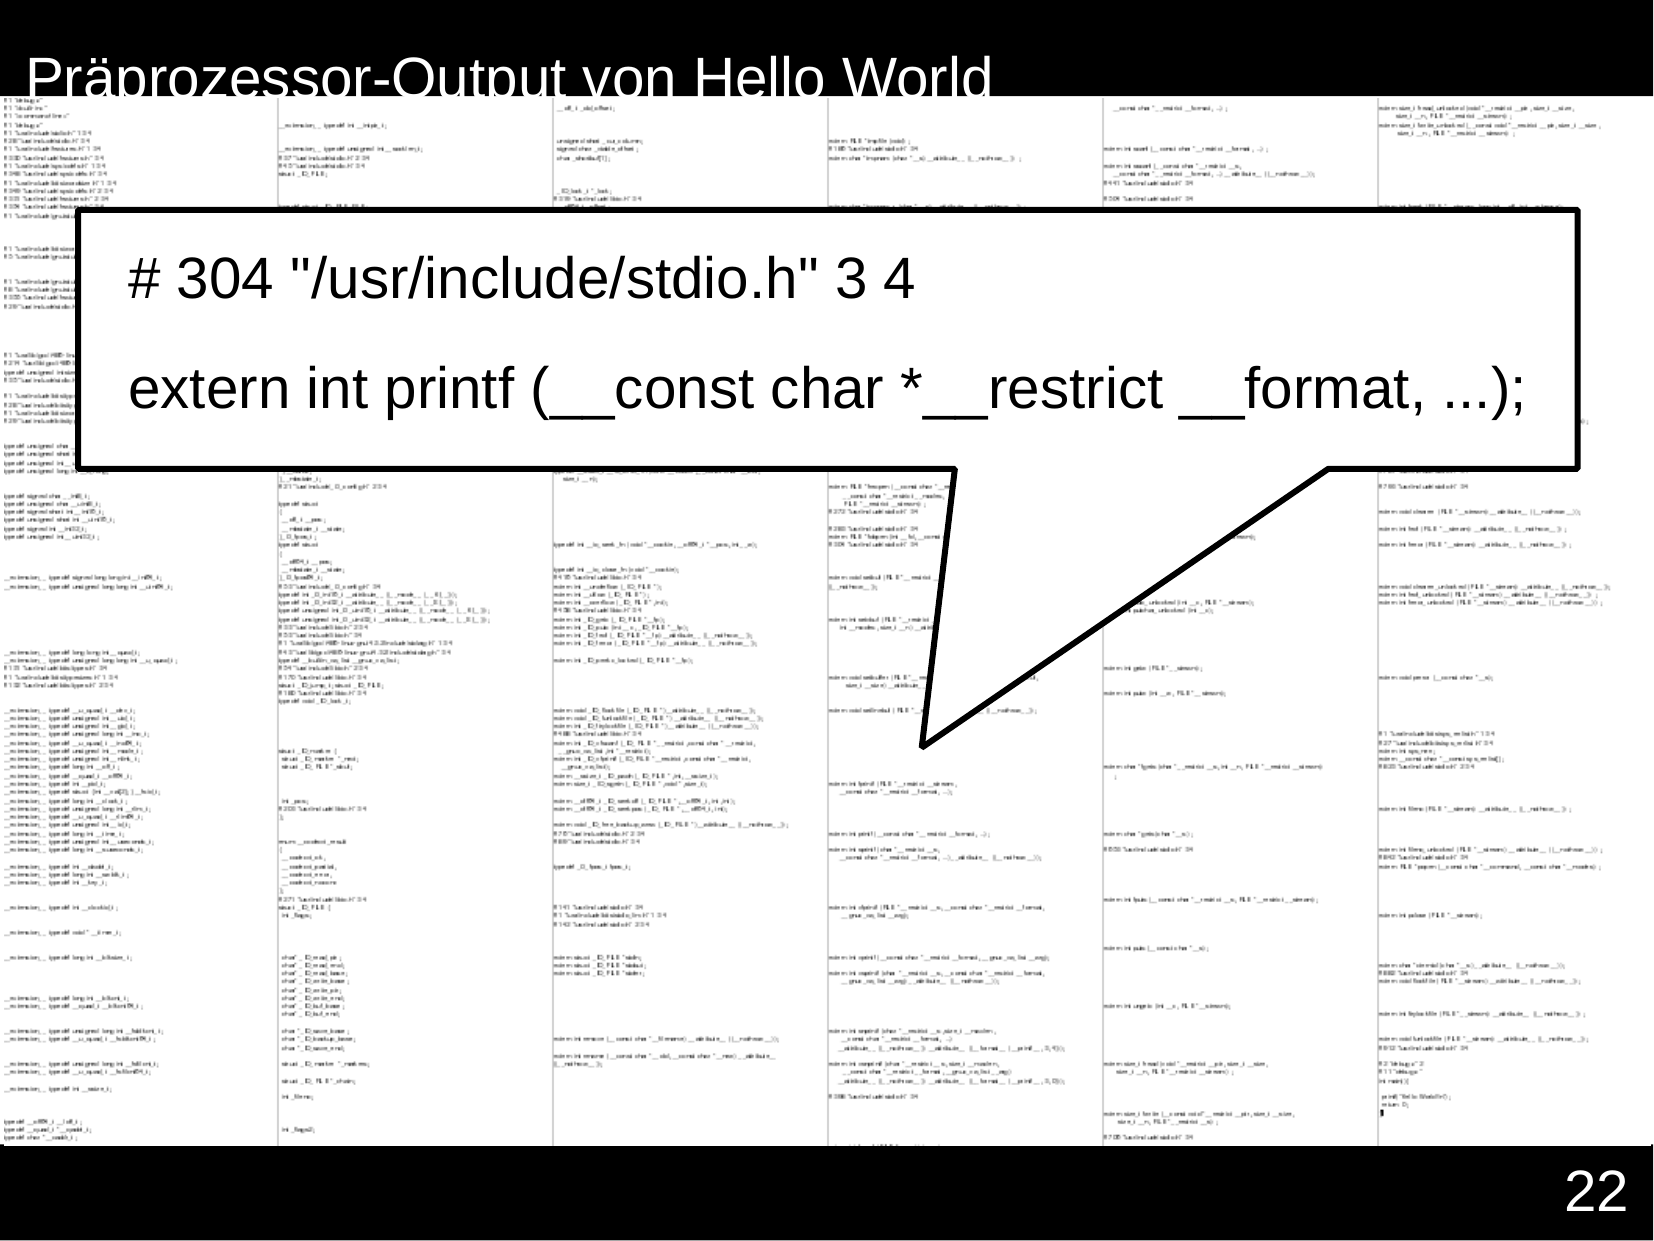

Präprozessor-Output von Hello World
 # 304 "/usr/include/stdio.h" 3 4
 extern int printf (__const char *__restrict __format, ...);
22